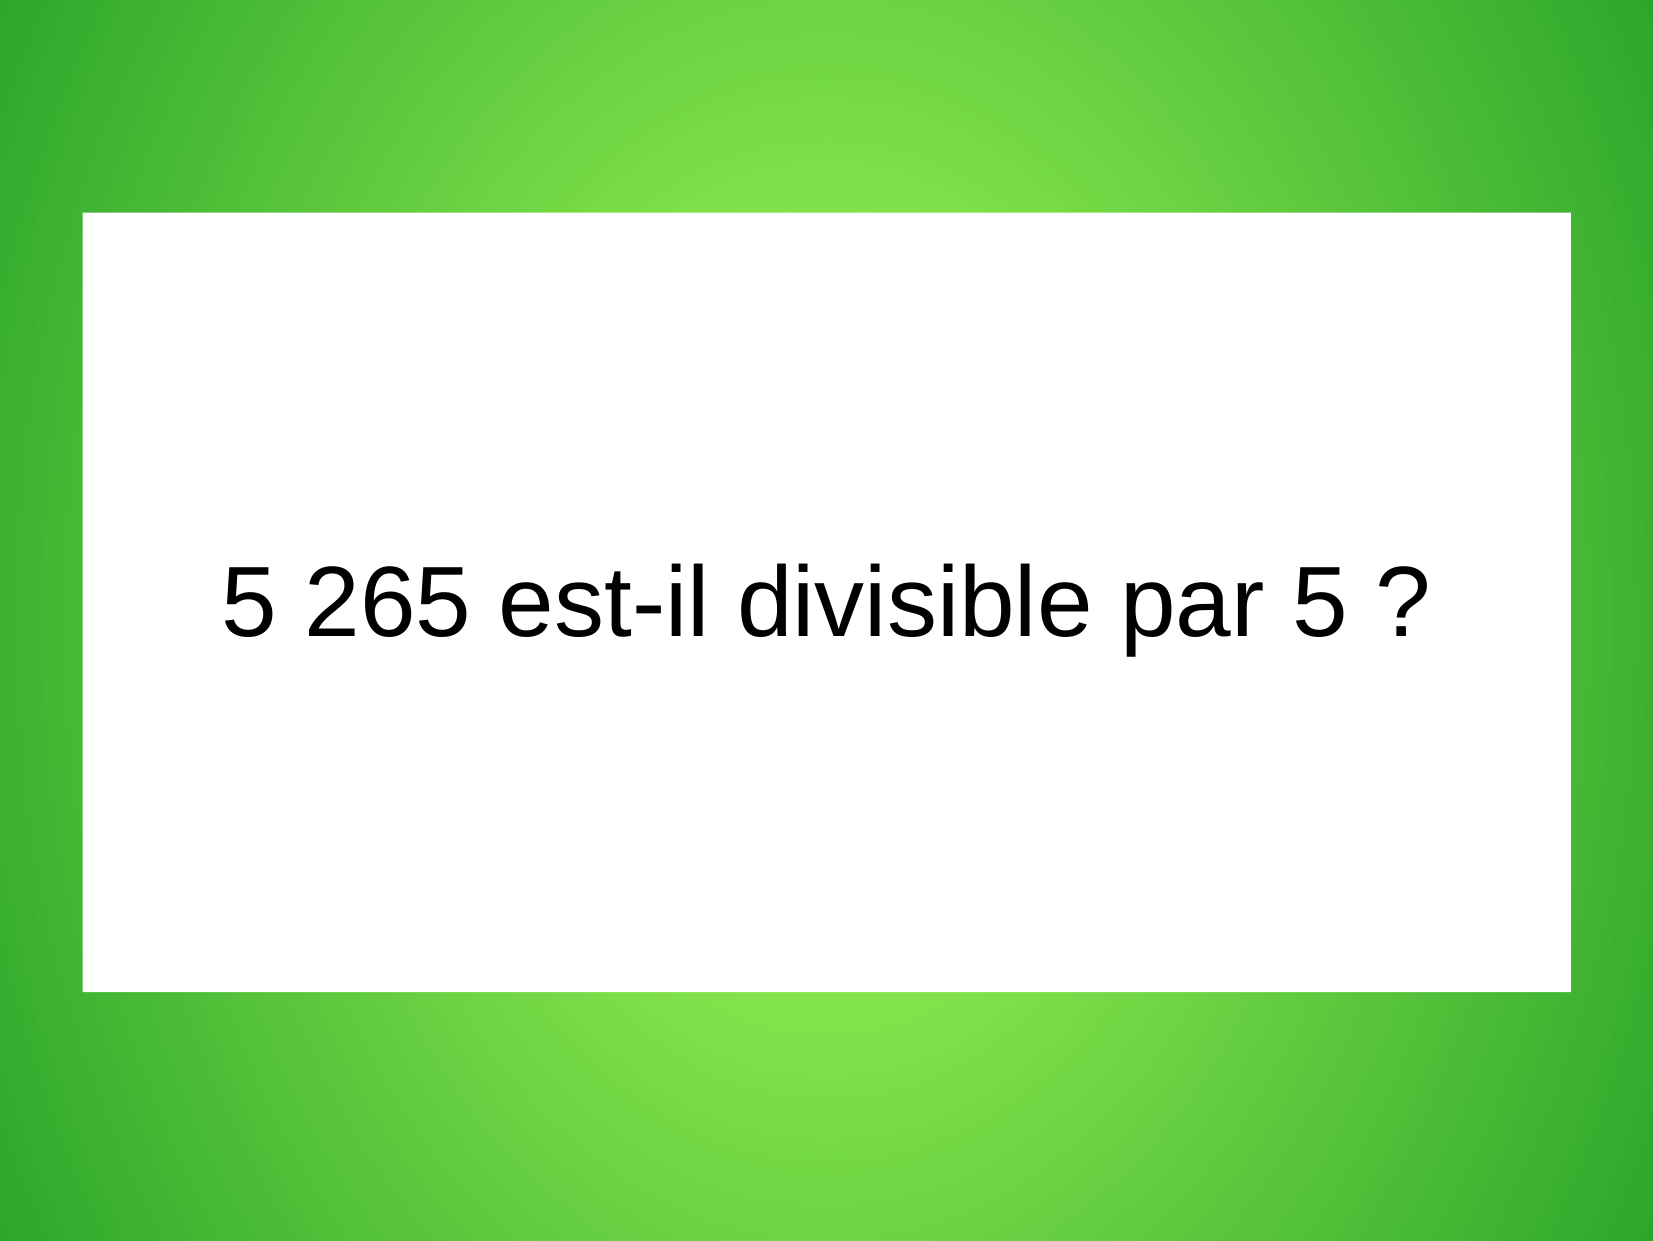

# 5 265 est-il divisible par 5 ?